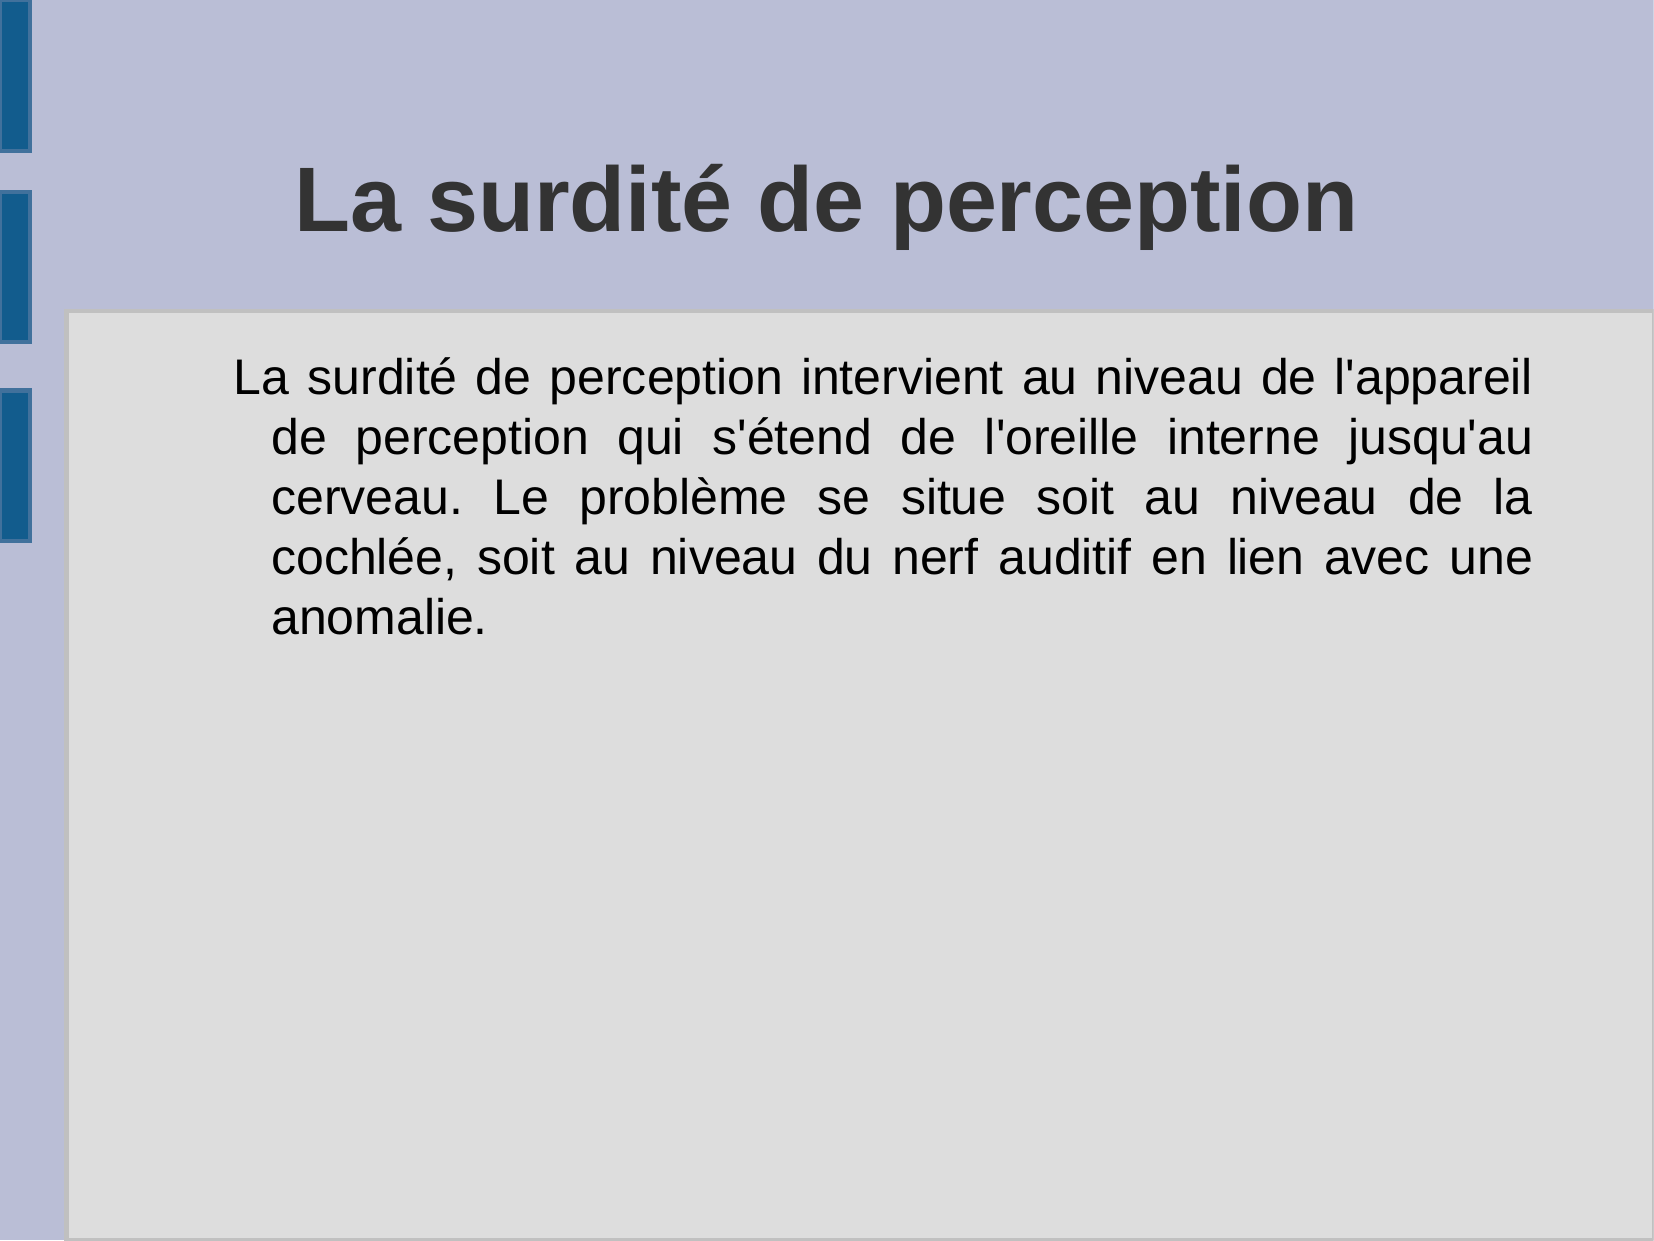

# La surdité de perception
La surdité de perception intervient au niveau de l'appareil de perception qui s'étend de l'oreille interne jusqu'au cerveau. Le problème se situe soit au niveau de la cochlée, soit au niveau du nerf auditif en lien avec une anomalie.